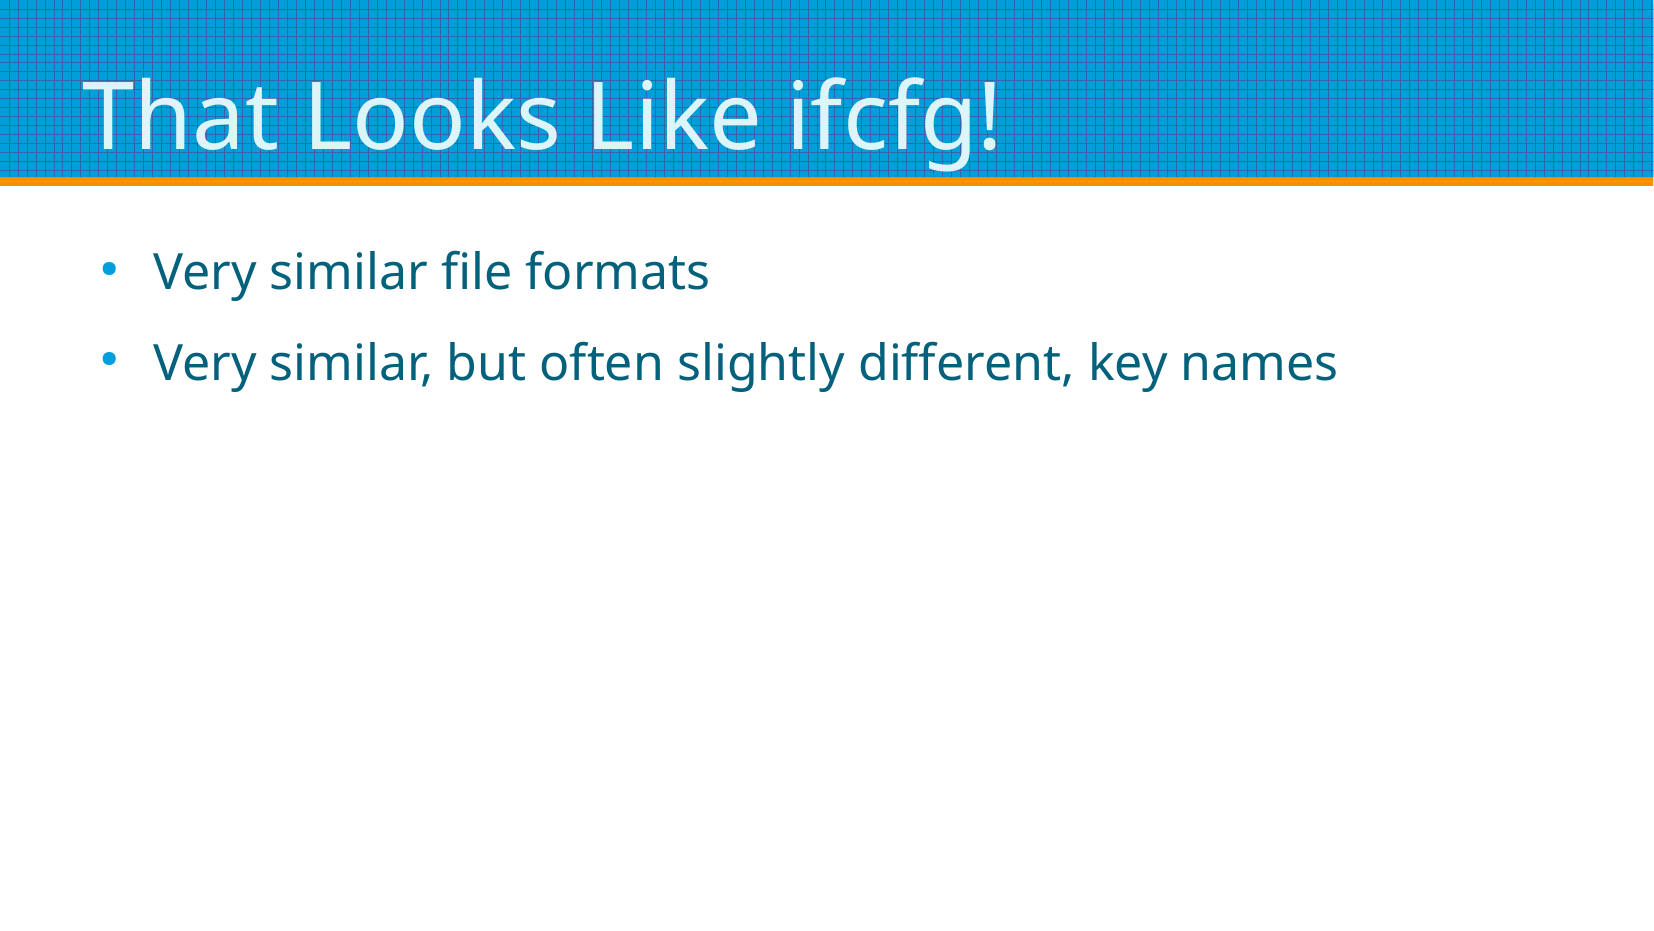

# That Looks Like ifcfg!
Very similar file formats
Very similar, but often slightly different, key names